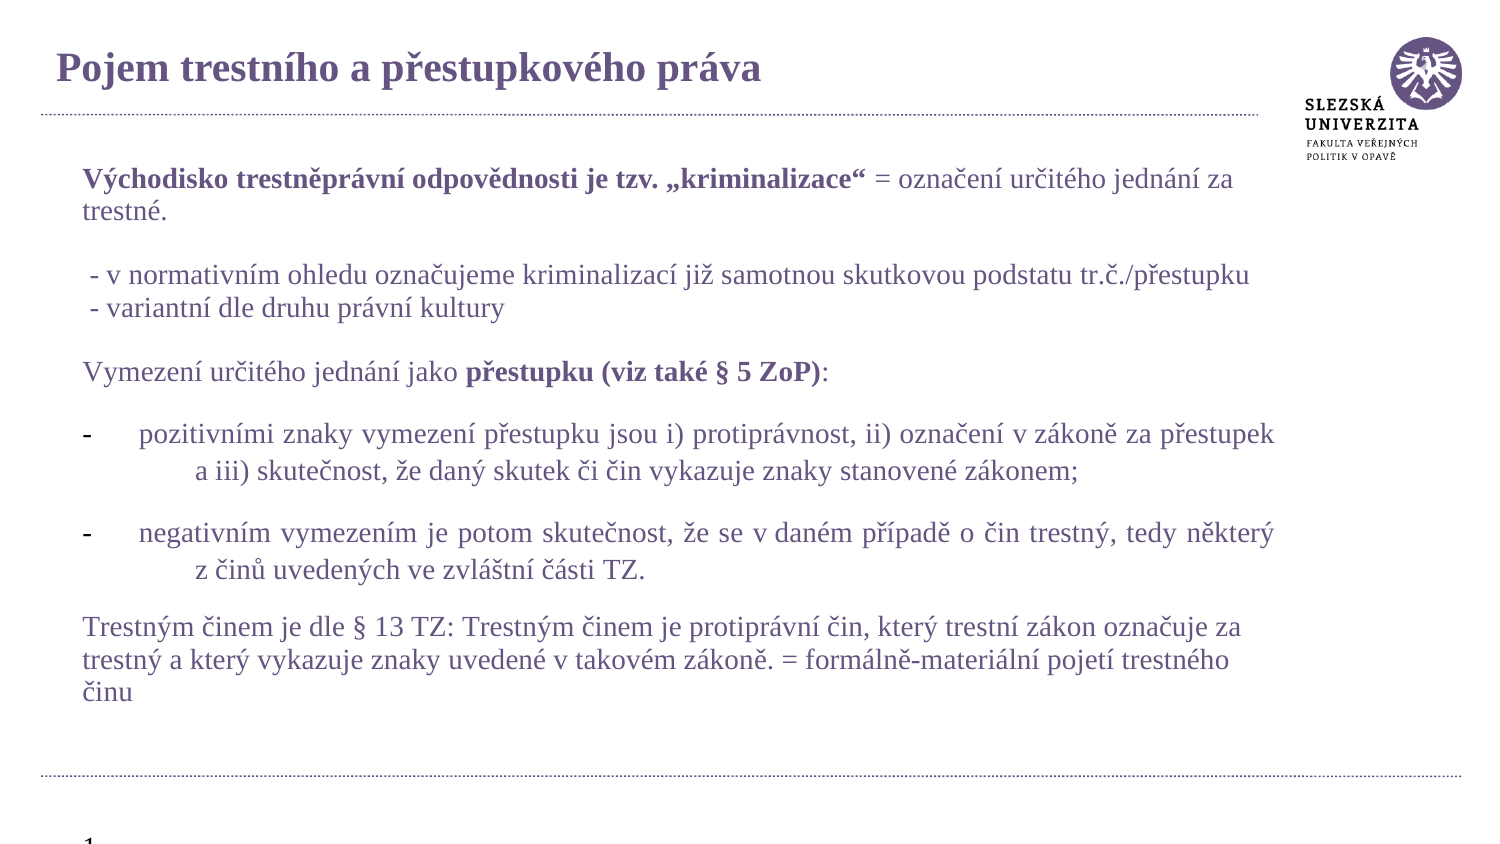

# Pojem trestního a přestupkového práva
Východisko trestněprávní odpovědnosti je tzv. „kriminalizace“ = označení určitého jednání za trestné.
 - v normativním ohledu označujeme kriminalizací již samotnou skutkovou podstatu tr.č./přestupku
 - variantní dle druhu právní kultury
Vymezení určitého jednání jako přestupku (viz také § 5 ZoP):
pozitivními znaky vymezení přestupku jsou i) protiprávnost, ii) označení v zákoně za přestupek a iii) skutečnost, že daný skutek či čin vykazuje znaky stanovené zákonem;
negativním vymezením je potom skutečnost, že se v daném případě o čin trestný, tedy některý z činů uvedených ve zvláštní části TZ.
Trestným činem je dle § 13 TZ: Trestným činem je protiprávní čin, který trestní zákon označuje za trestný a který vykazuje znaky uvedené v takovém zákoně. = formálně-materiální pojetí trestného činu